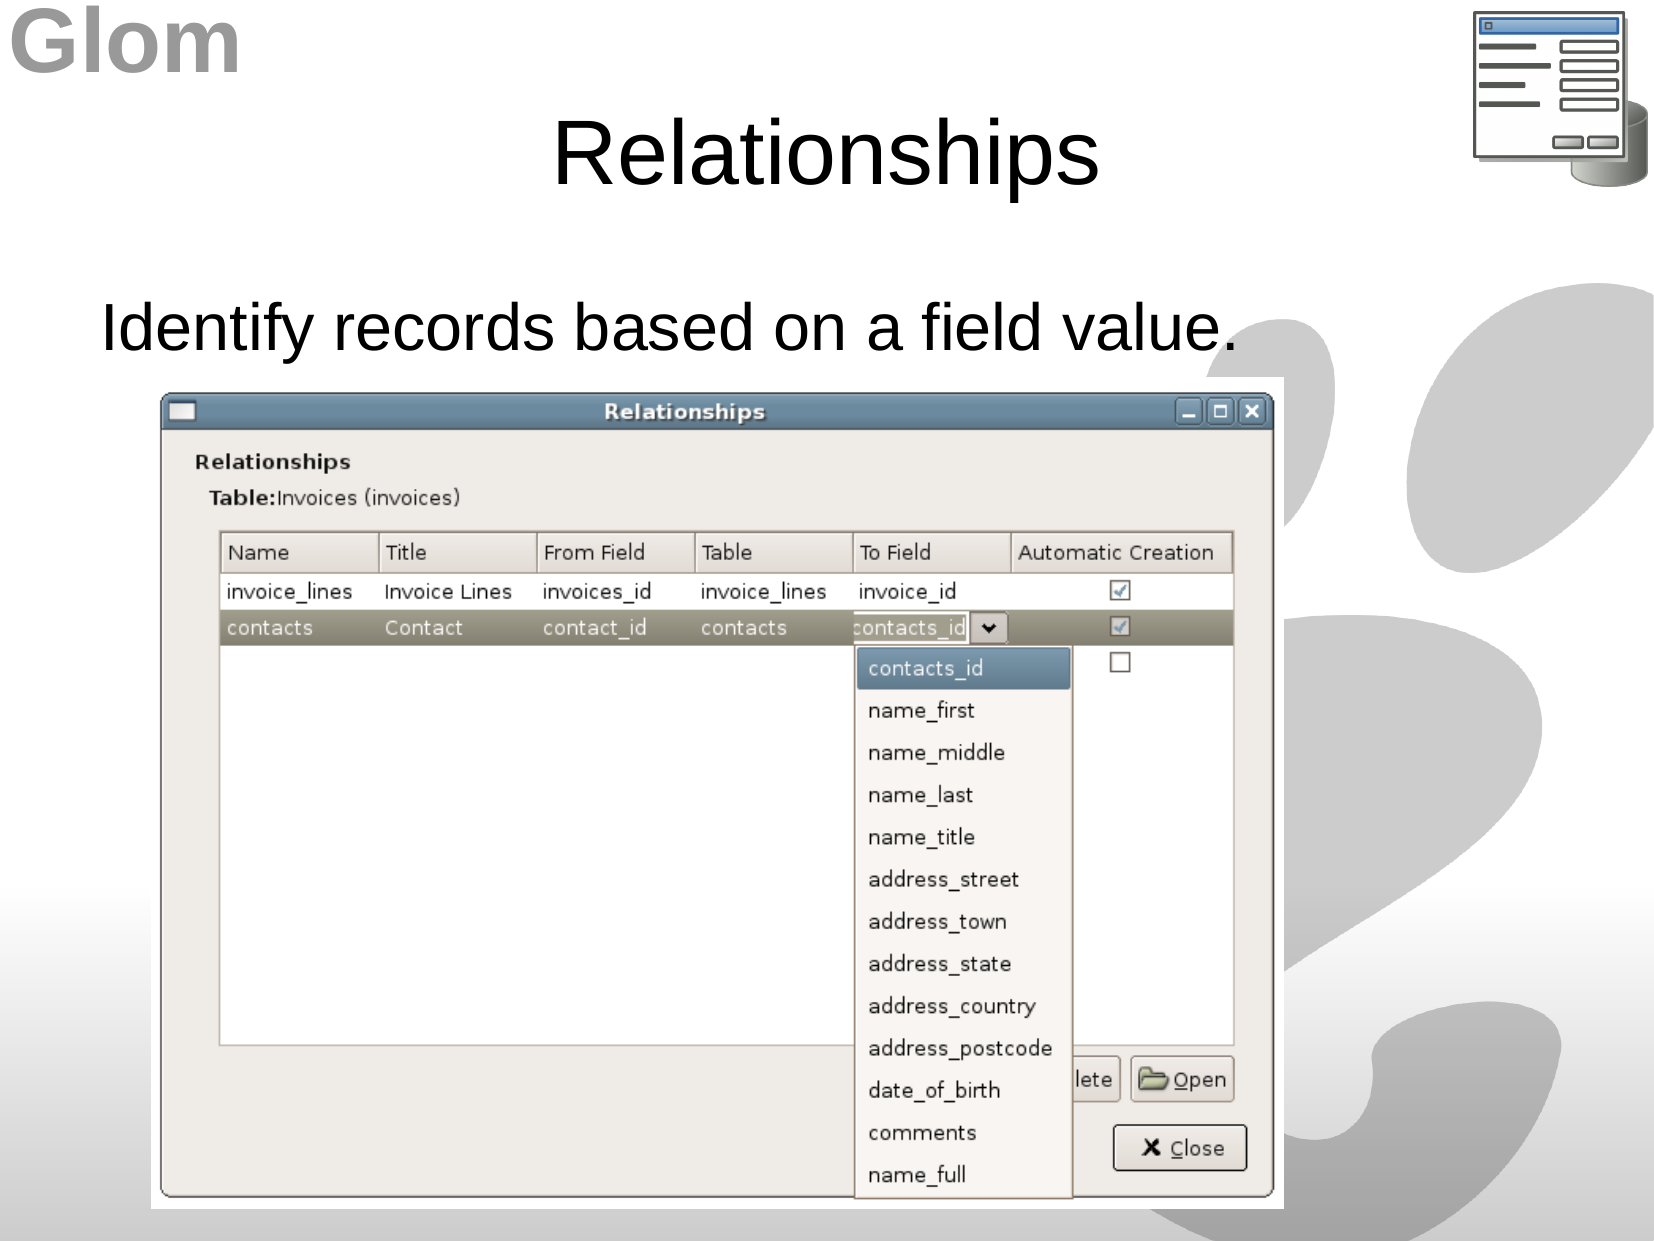

# Relationships
Identify records based on a field value.